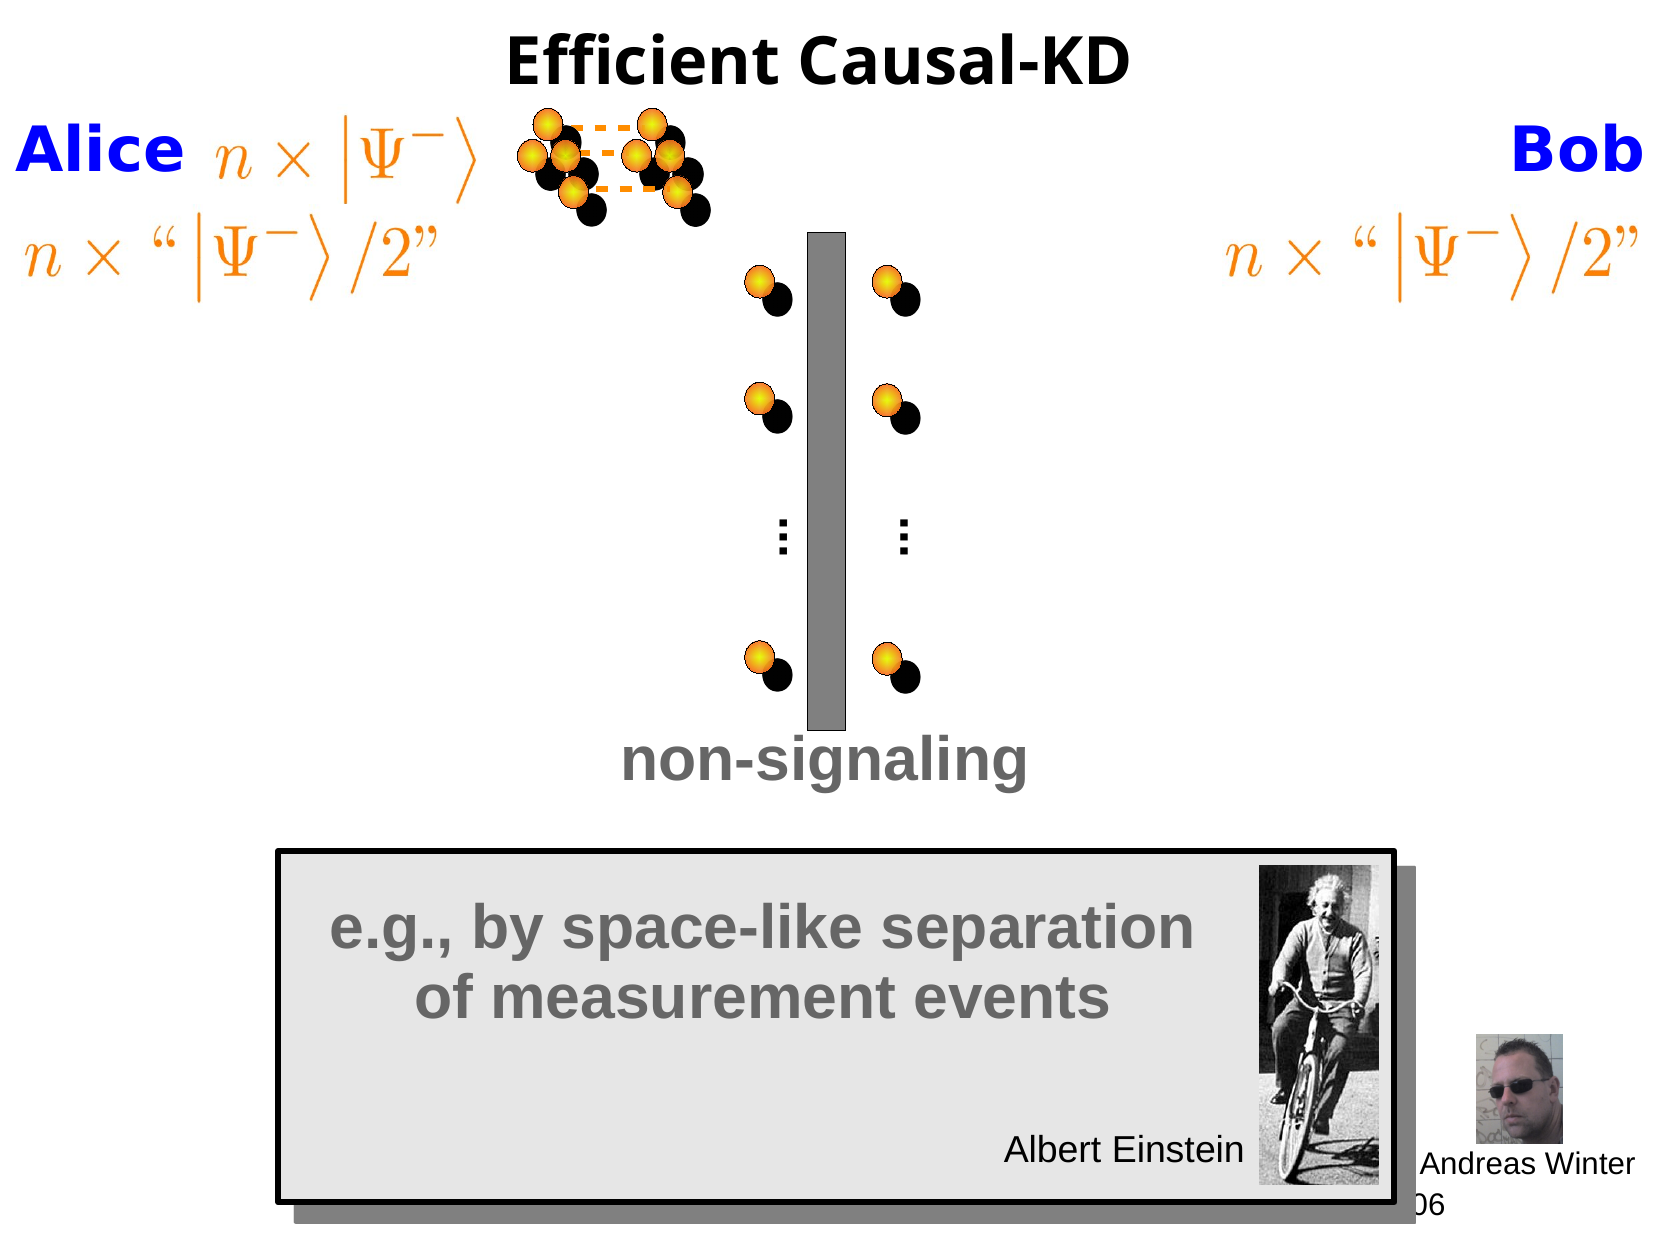

Efficient Causal-KD
Alice
Bob
...
...
non-signaling
e.g., by space-like separation
of measurement events
Albert Einstein
Andreas Winter
Lluis Masanes
2006